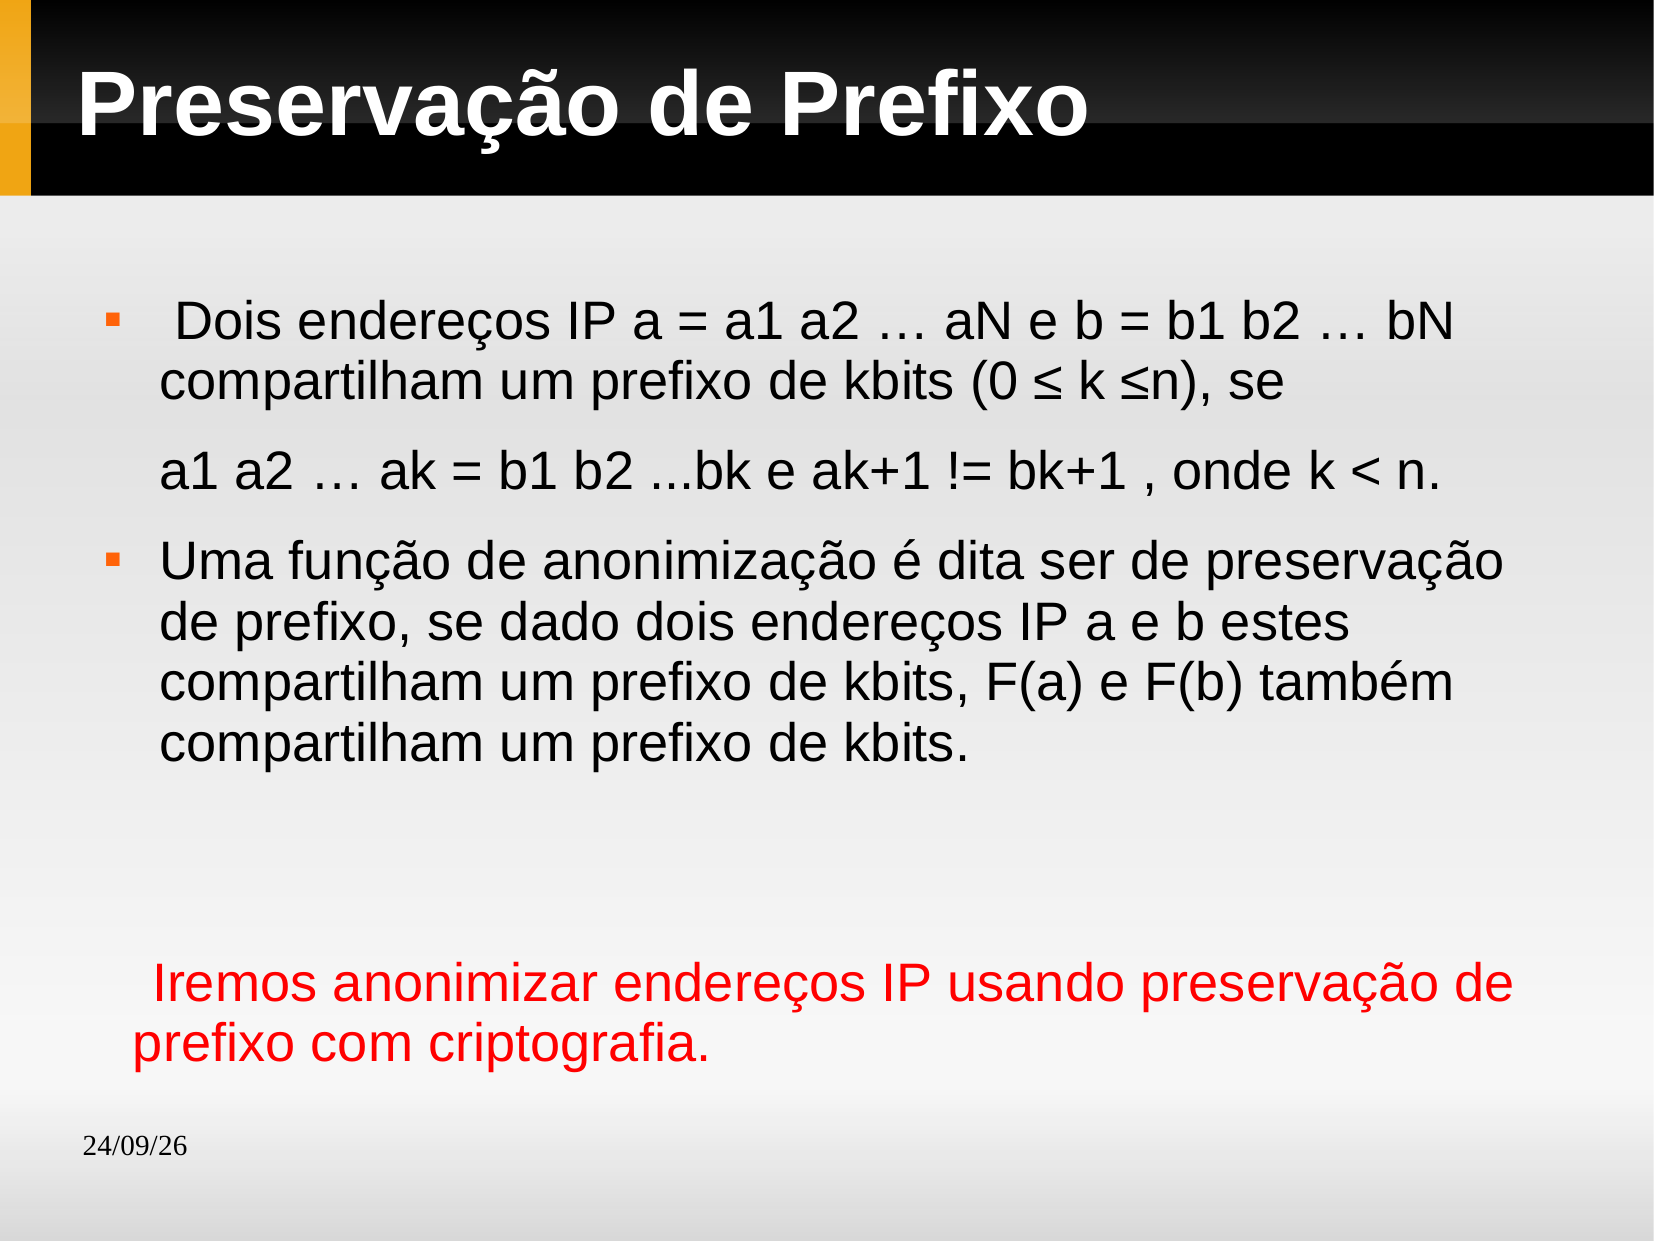

# Preservação de Prefixo
 Dois endereços IP a = a1 a2 … aN e b = b1 b2 … bN compartilham um prefixo de kbits (0 ≤ k ≤n), se
a1 a2 … ak = b1 b2 ...bk e ak+1 != bk+1 , onde k < n.
Uma função de anonimização é dita ser de preservação de prefixo, se dado dois endereços IP a e b estes compartilham um prefixo de kbits, F(a) e F(b) também compartilham um prefixo de kbits.
Iremos anonimizar endereços IP usando preservação de prefixo com criptografia.